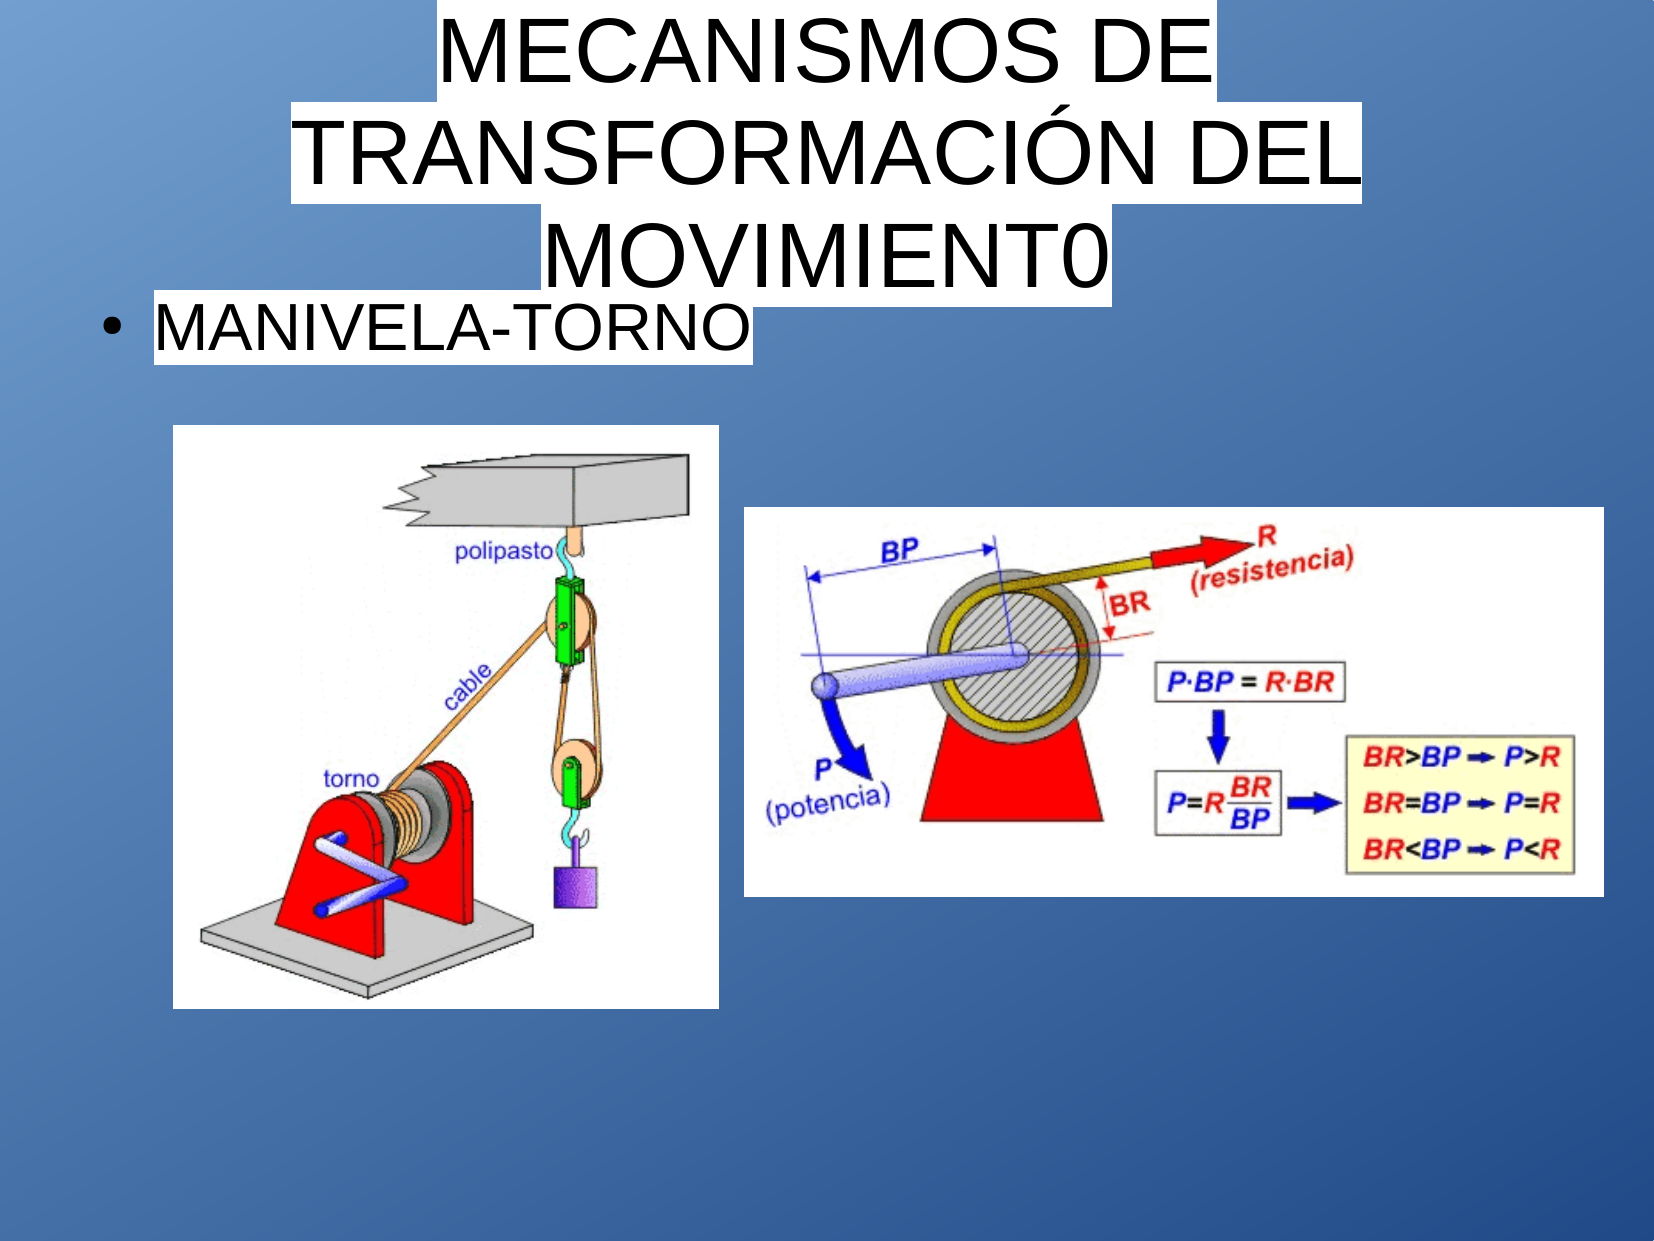

# MECANISMOS DE TRANSFORMACIÓN DEL MOVIMIENT0
MANIVELA-TORNO